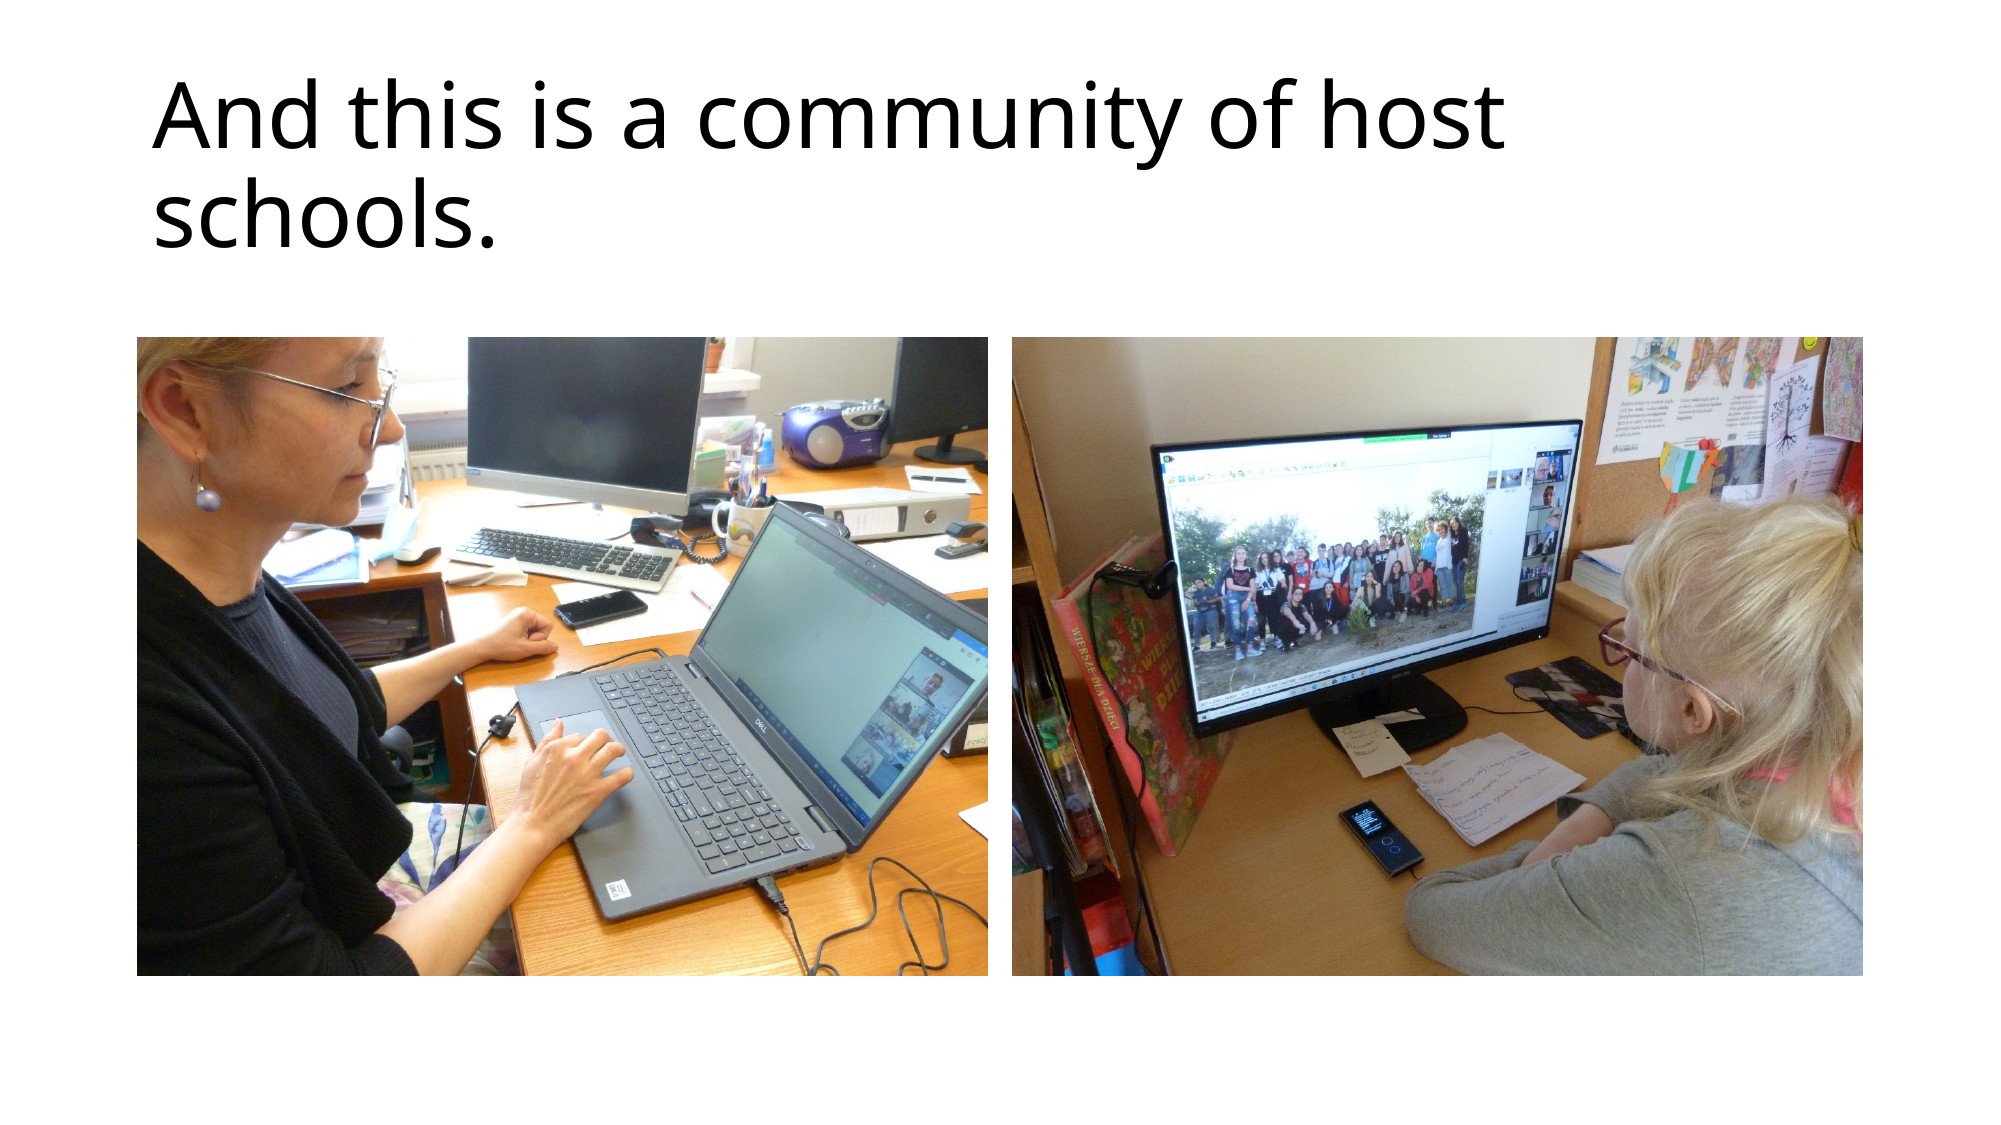

# And this is a community of host schools.